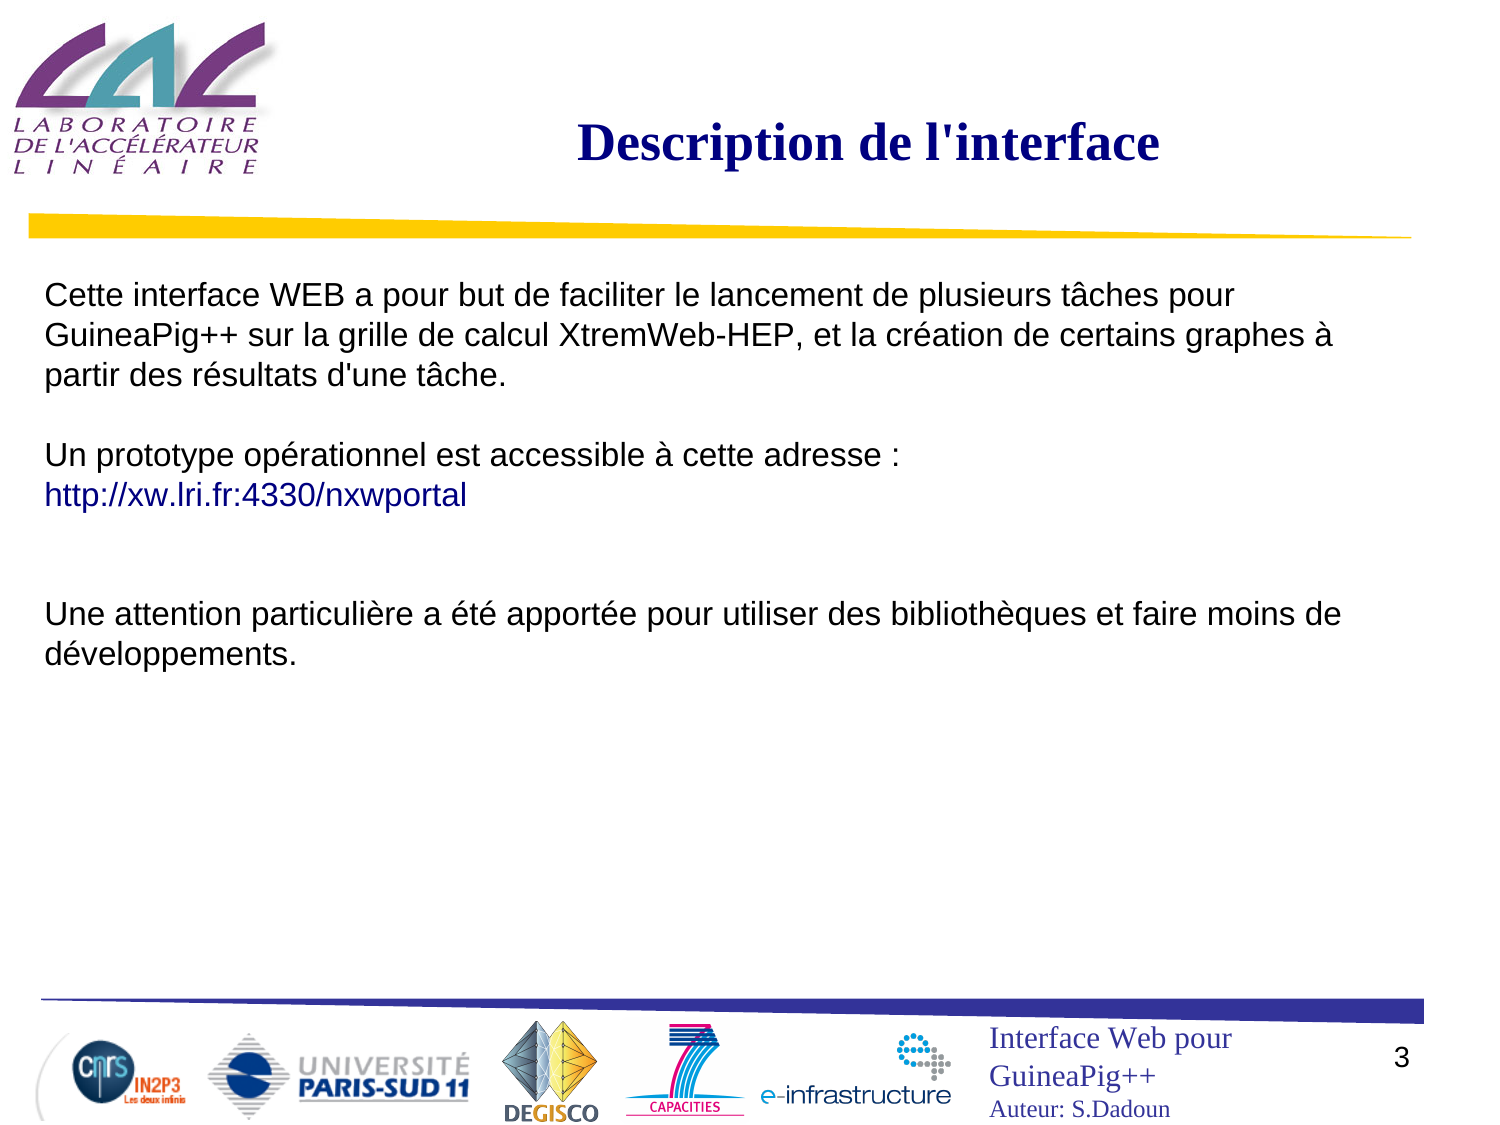

# Description de l'interface
Cette interface WEB a pour but de faciliter le lancement de plusieurs tâches pour GuineaPig++ sur la grille de calcul XtremWeb-HEP, et la création de certains graphes à partir des résultats d'une tâche.
Un prototype opérationnel est accessible à cette adresse :
http://xw.lri.fr:4330/nxwportal
Une attention particulière a été apportée pour utiliser des bibliothèques et faire moins de développements.